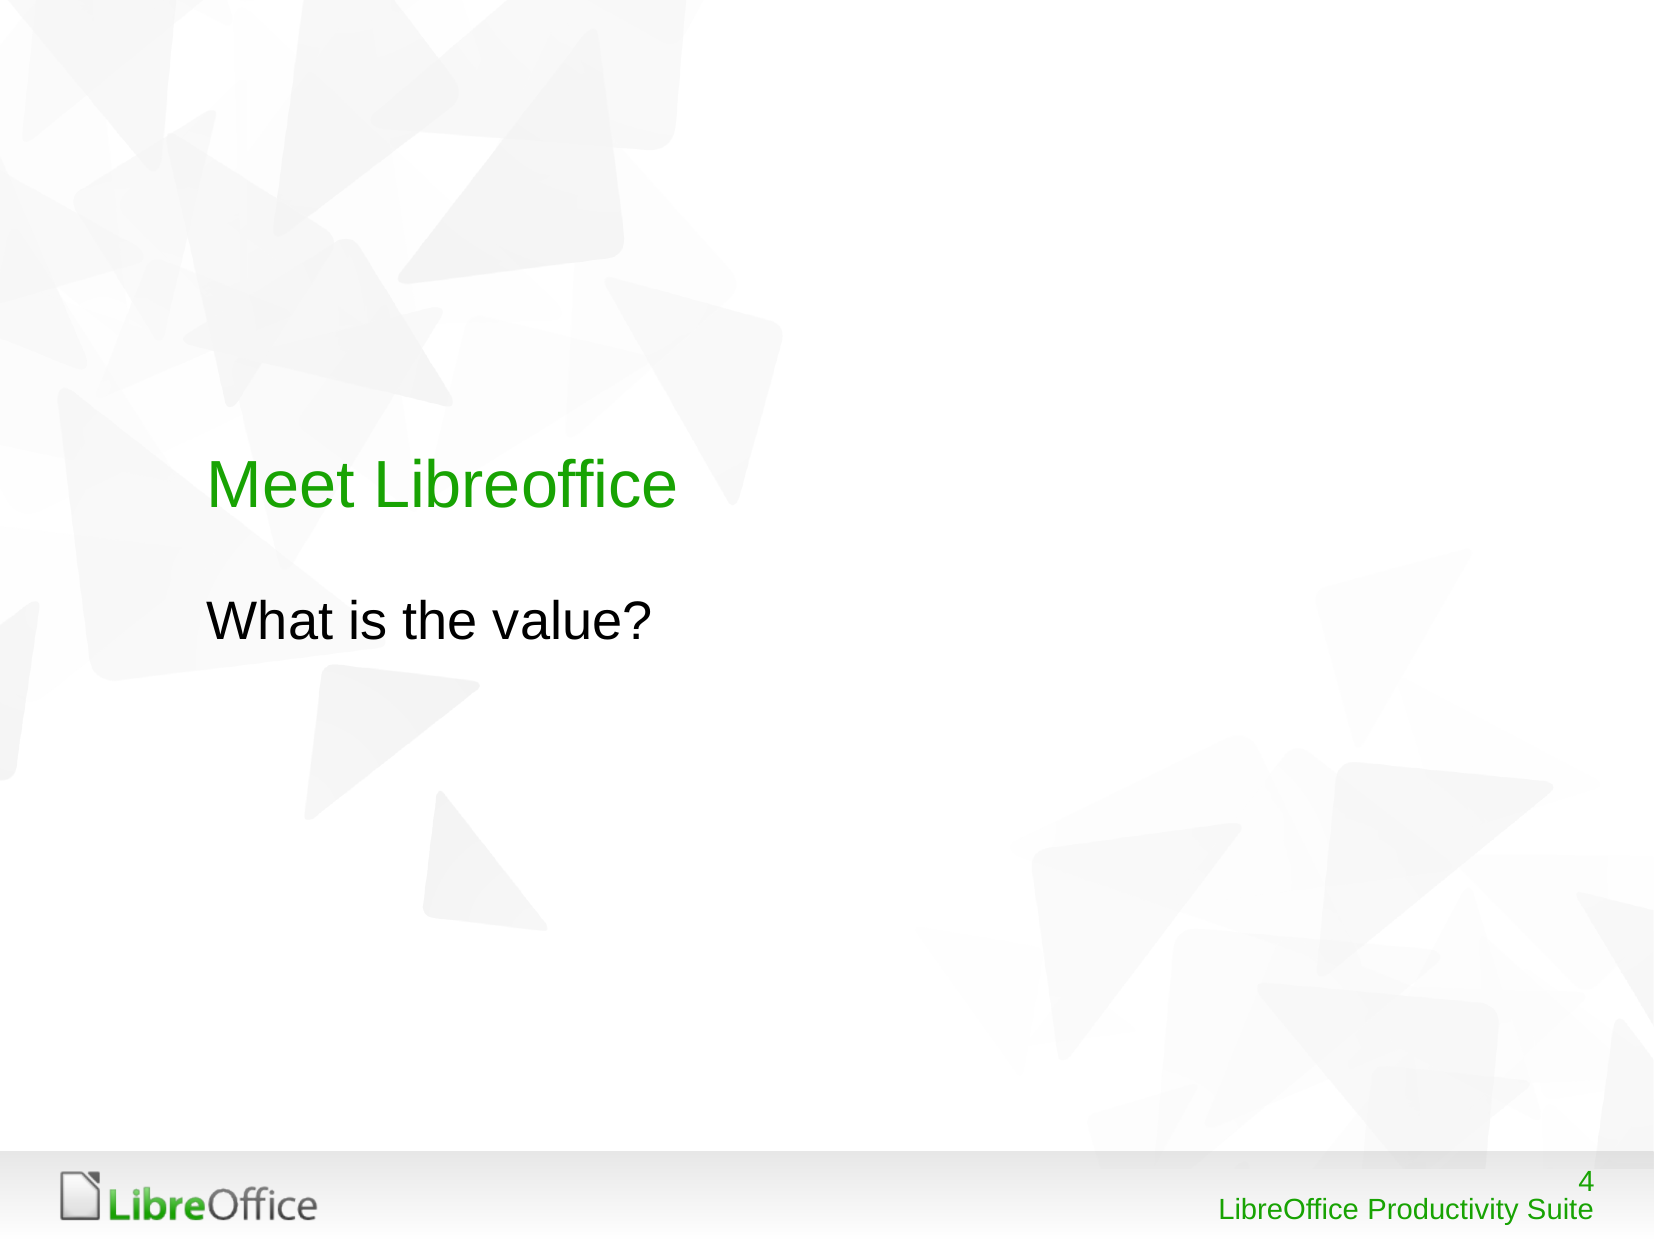

# Meet Libreoffice
What is the value?
4
LibreOffice Productivity Suite